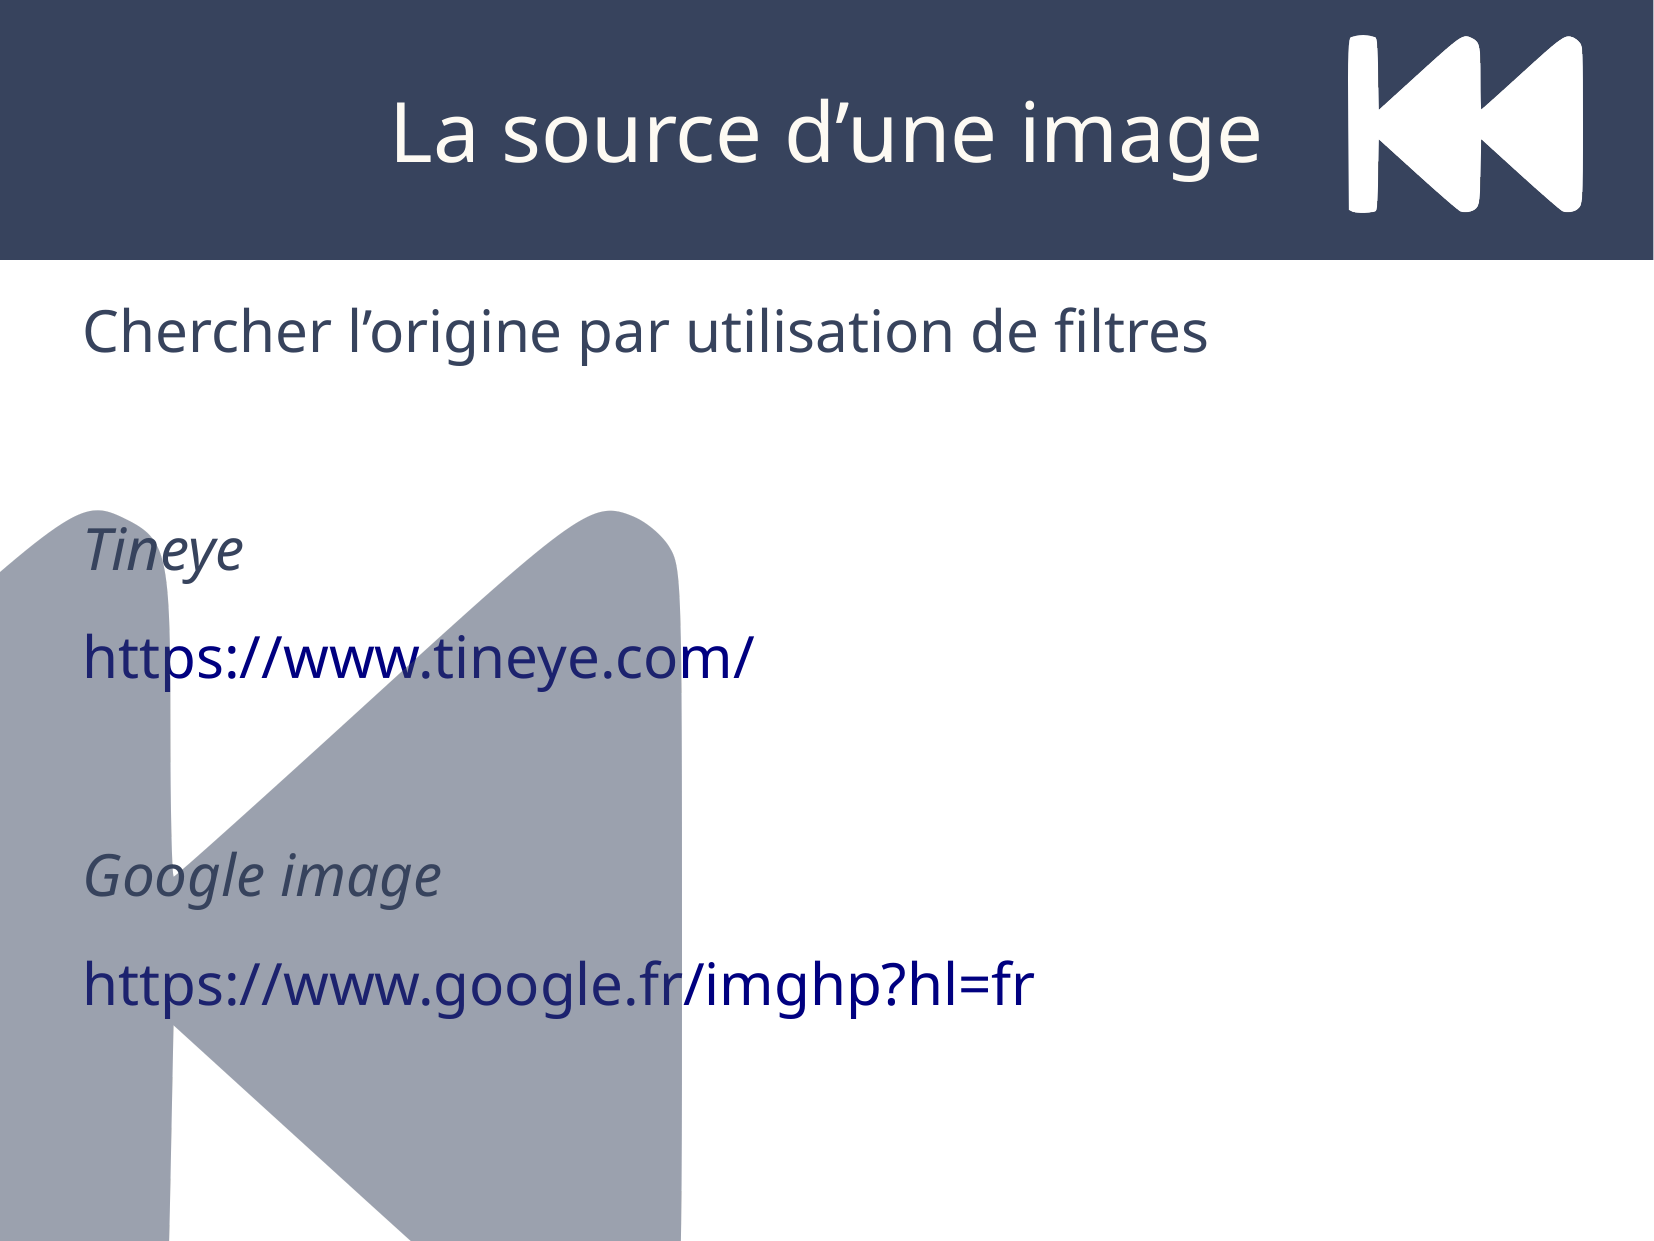

# La source d’une image
Chercher l’origine par utilisation de filtres
Tineye
https://www.tineye.com/
Google image
https://www.google.fr/imghp?hl=fr